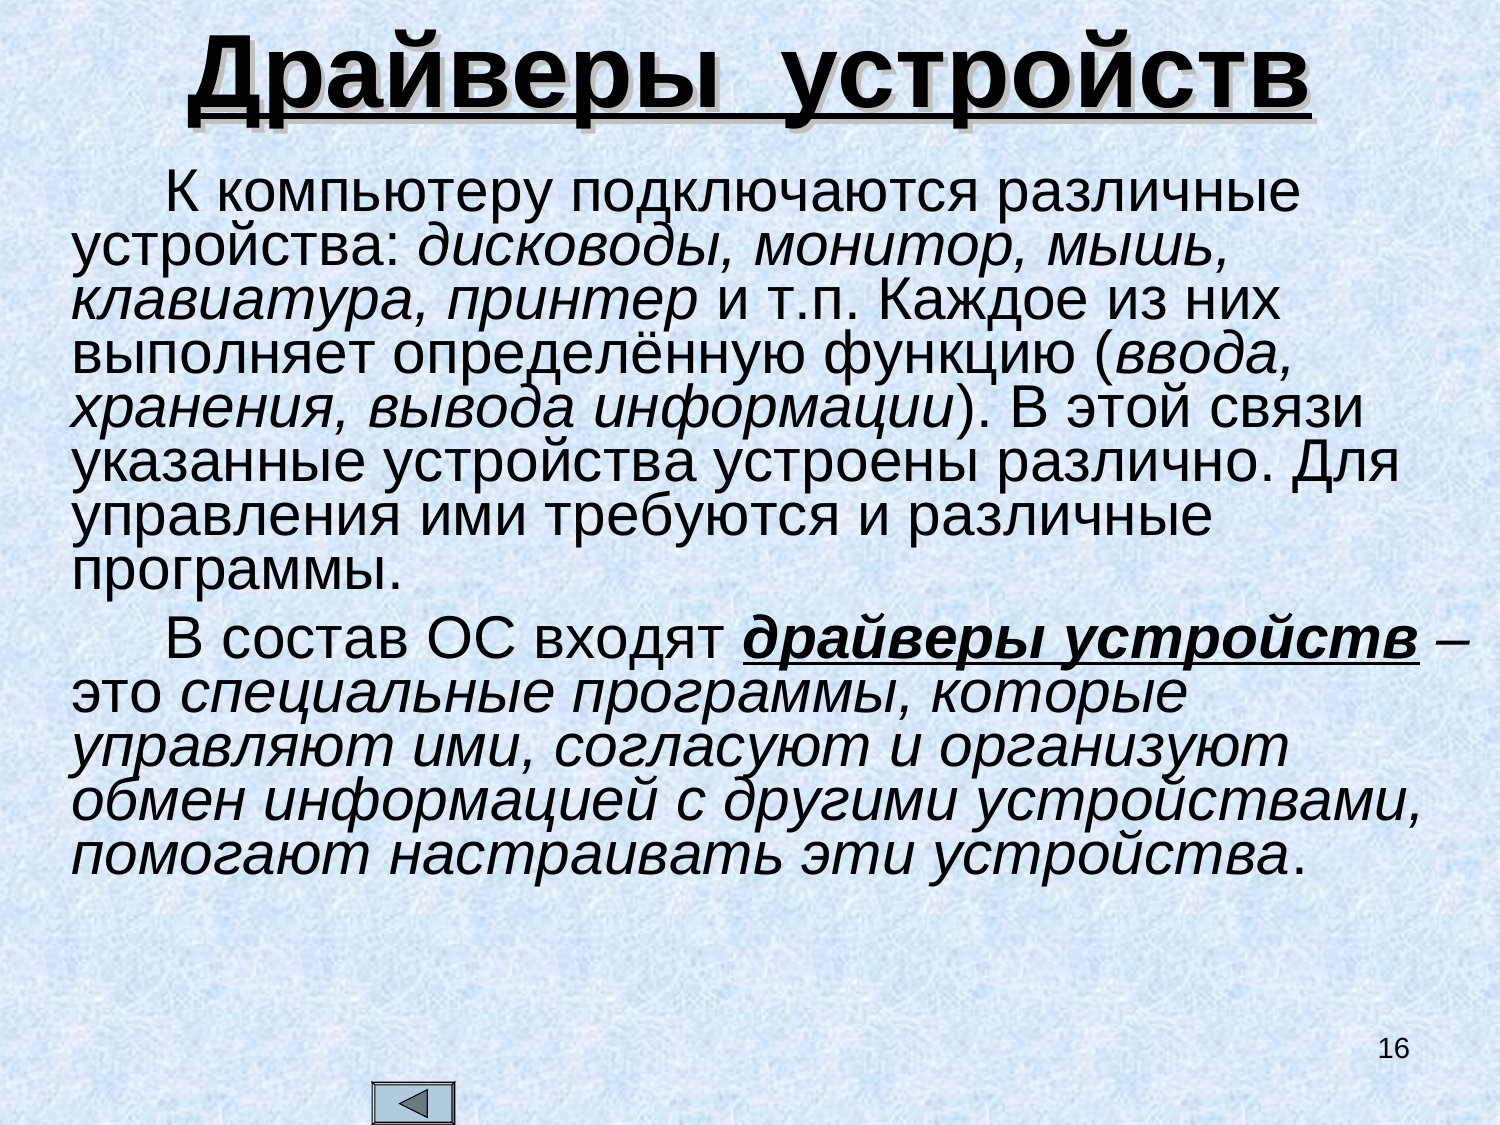

# Драйверы устройств
		К компьютеру подключаются различные устройства: дисководы, монитор, мышь, клавиатура, принтер и т.п. Каждое из них выполняет определённую функцию (ввода, хранения, вывода информации). В этой связи указанные устройства устроены различно. Для управления ими требуются и различные программы.
		В состав ОС входят драйверы устройств – это специальные программы, которые управляют ими, согласуют и организуют обмен информацией с другими устройствами, помогают настраивать эти устройства.
16